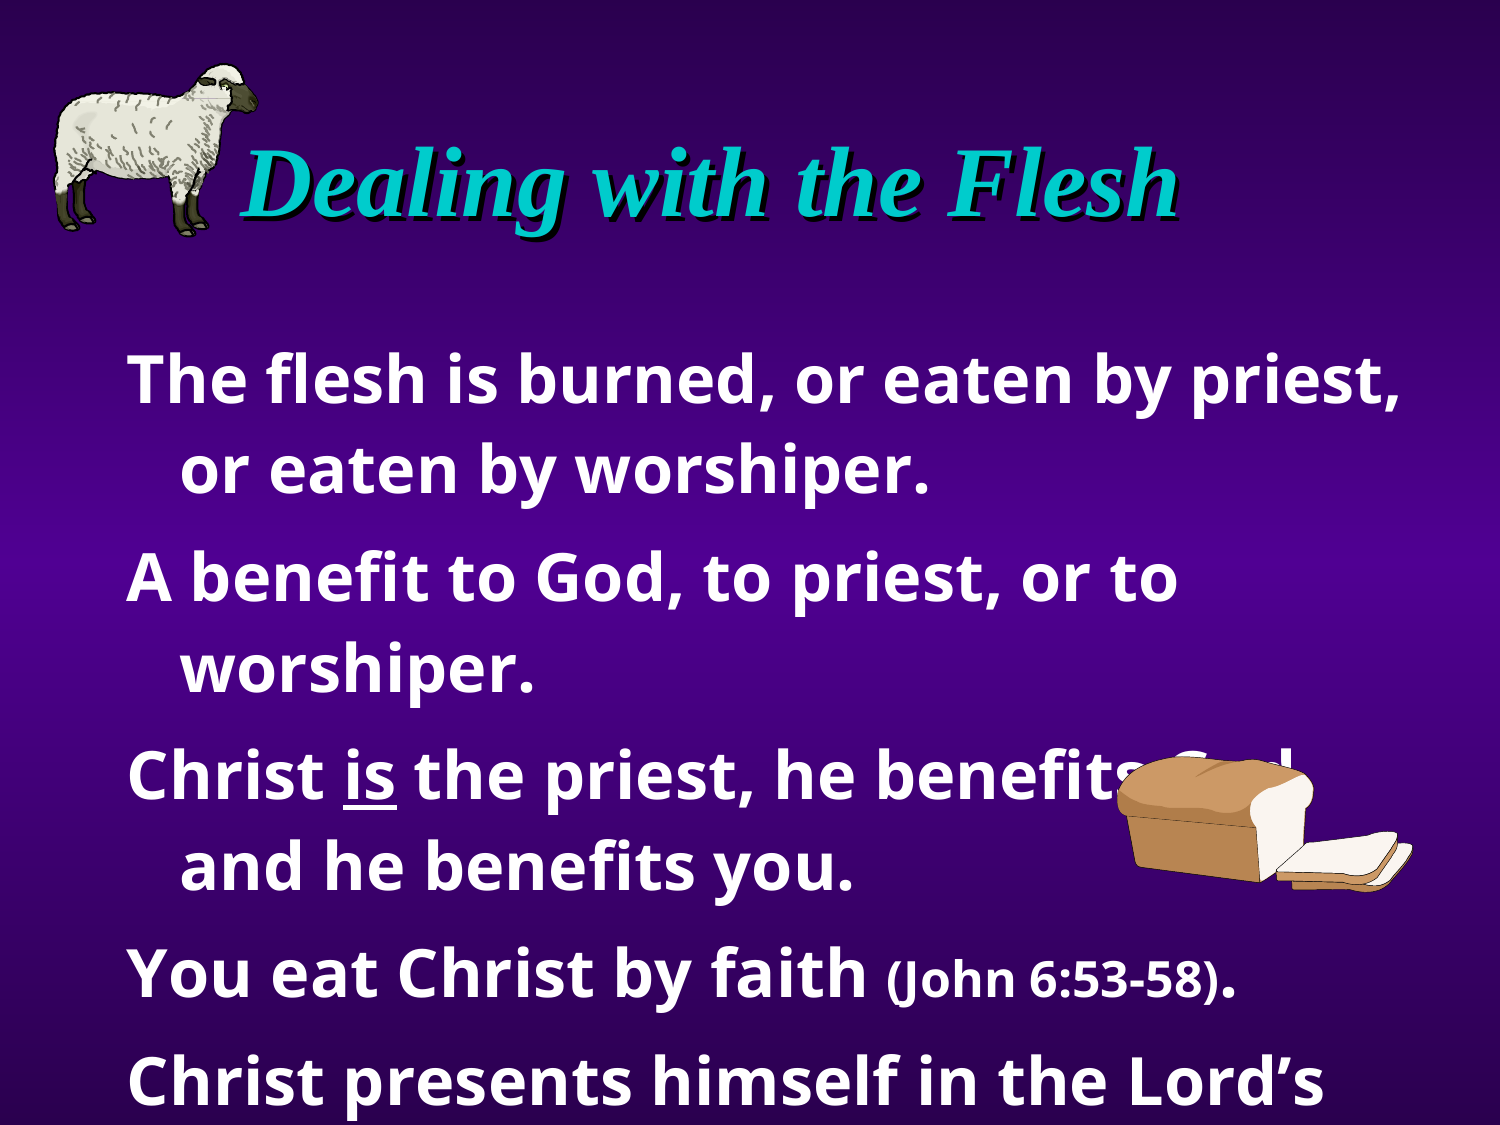

# Dealing with the Flesh
The flesh is burned, or eaten by priest, or eaten by worshiper.
A benefit to God, to priest, or to worshiper.
Christ is the priest, he benefits God, and he benefits you.
You eat Christ by faith (John 6:53-58).
Christ presents himself in the Lord’s Supper.